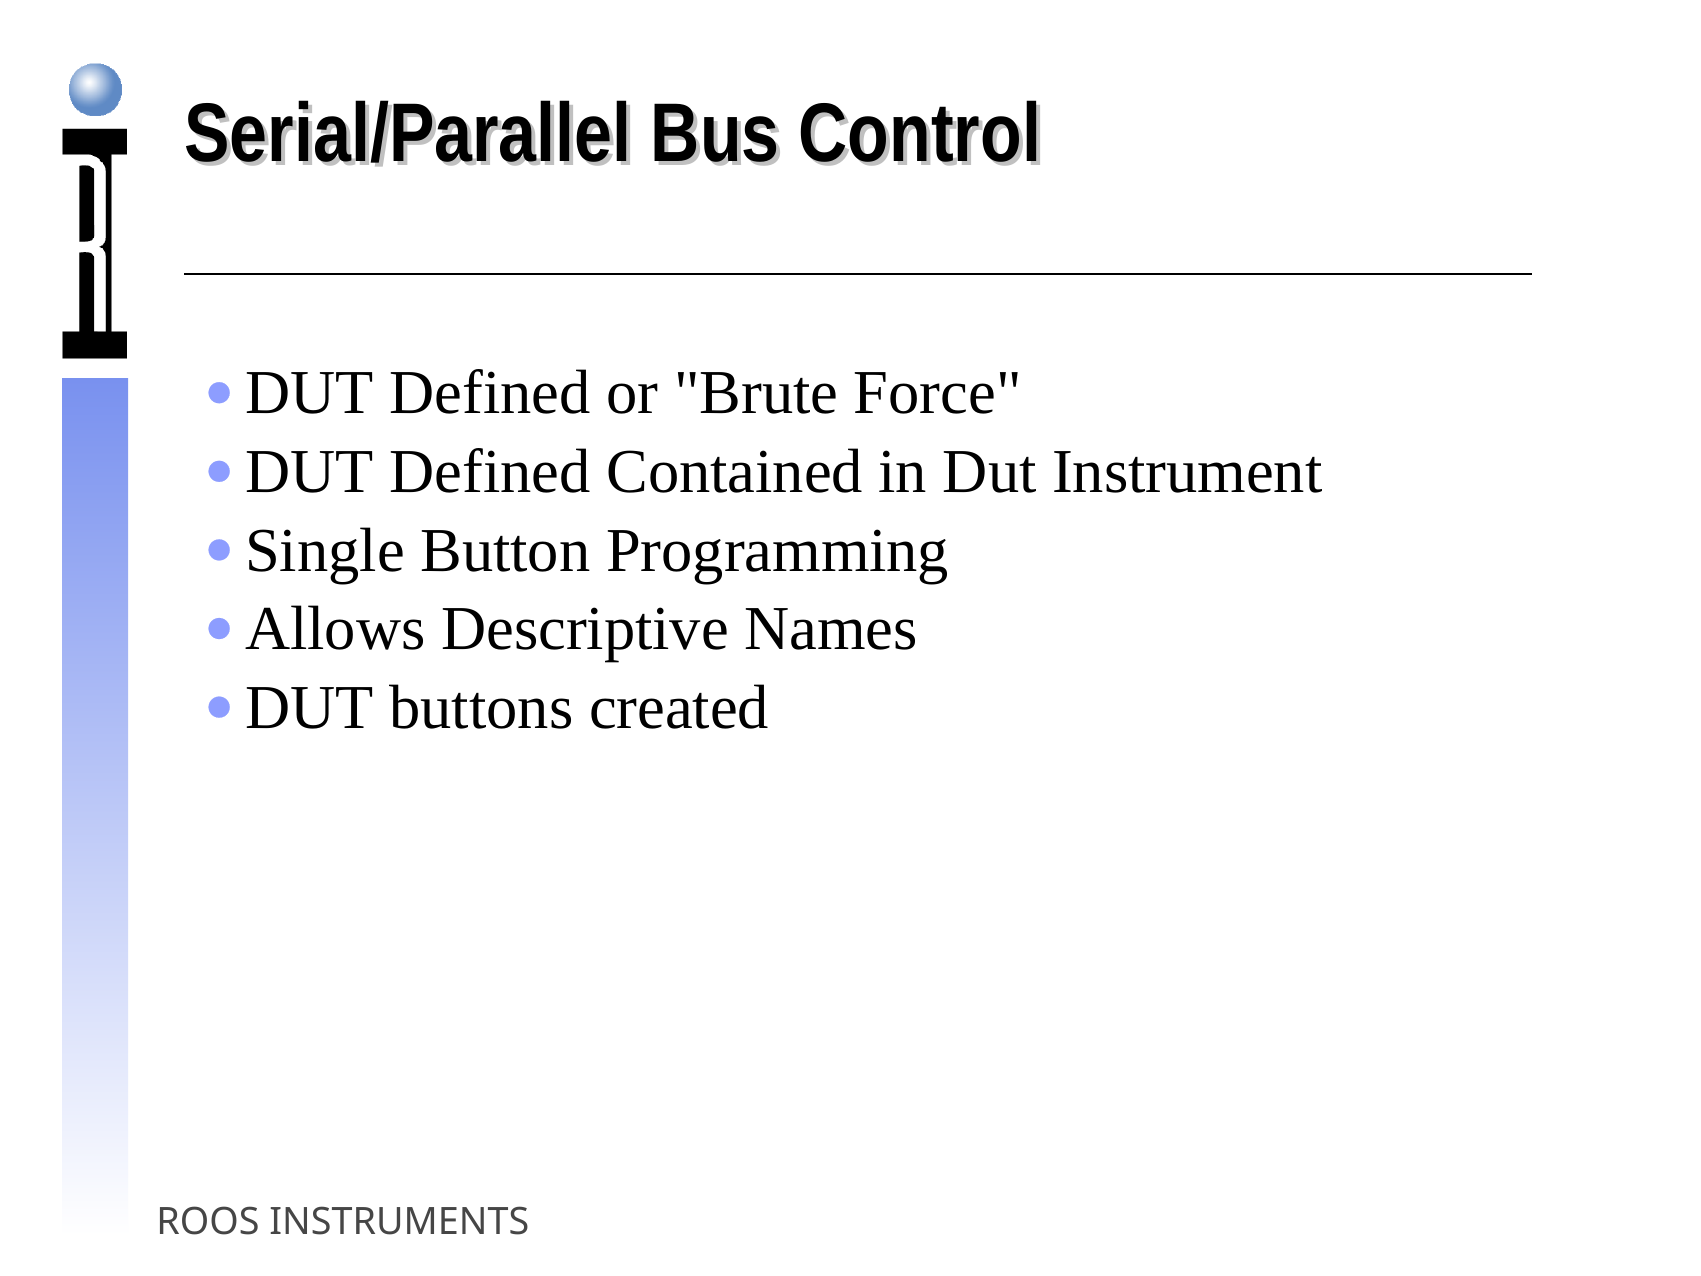

Serial/Parallel Bus Control
DUT Defined or "Brute Force"
DUT Defined Contained in Dut Instrument
Single Button Programming
Allows Descriptive Names
DUT buttons created